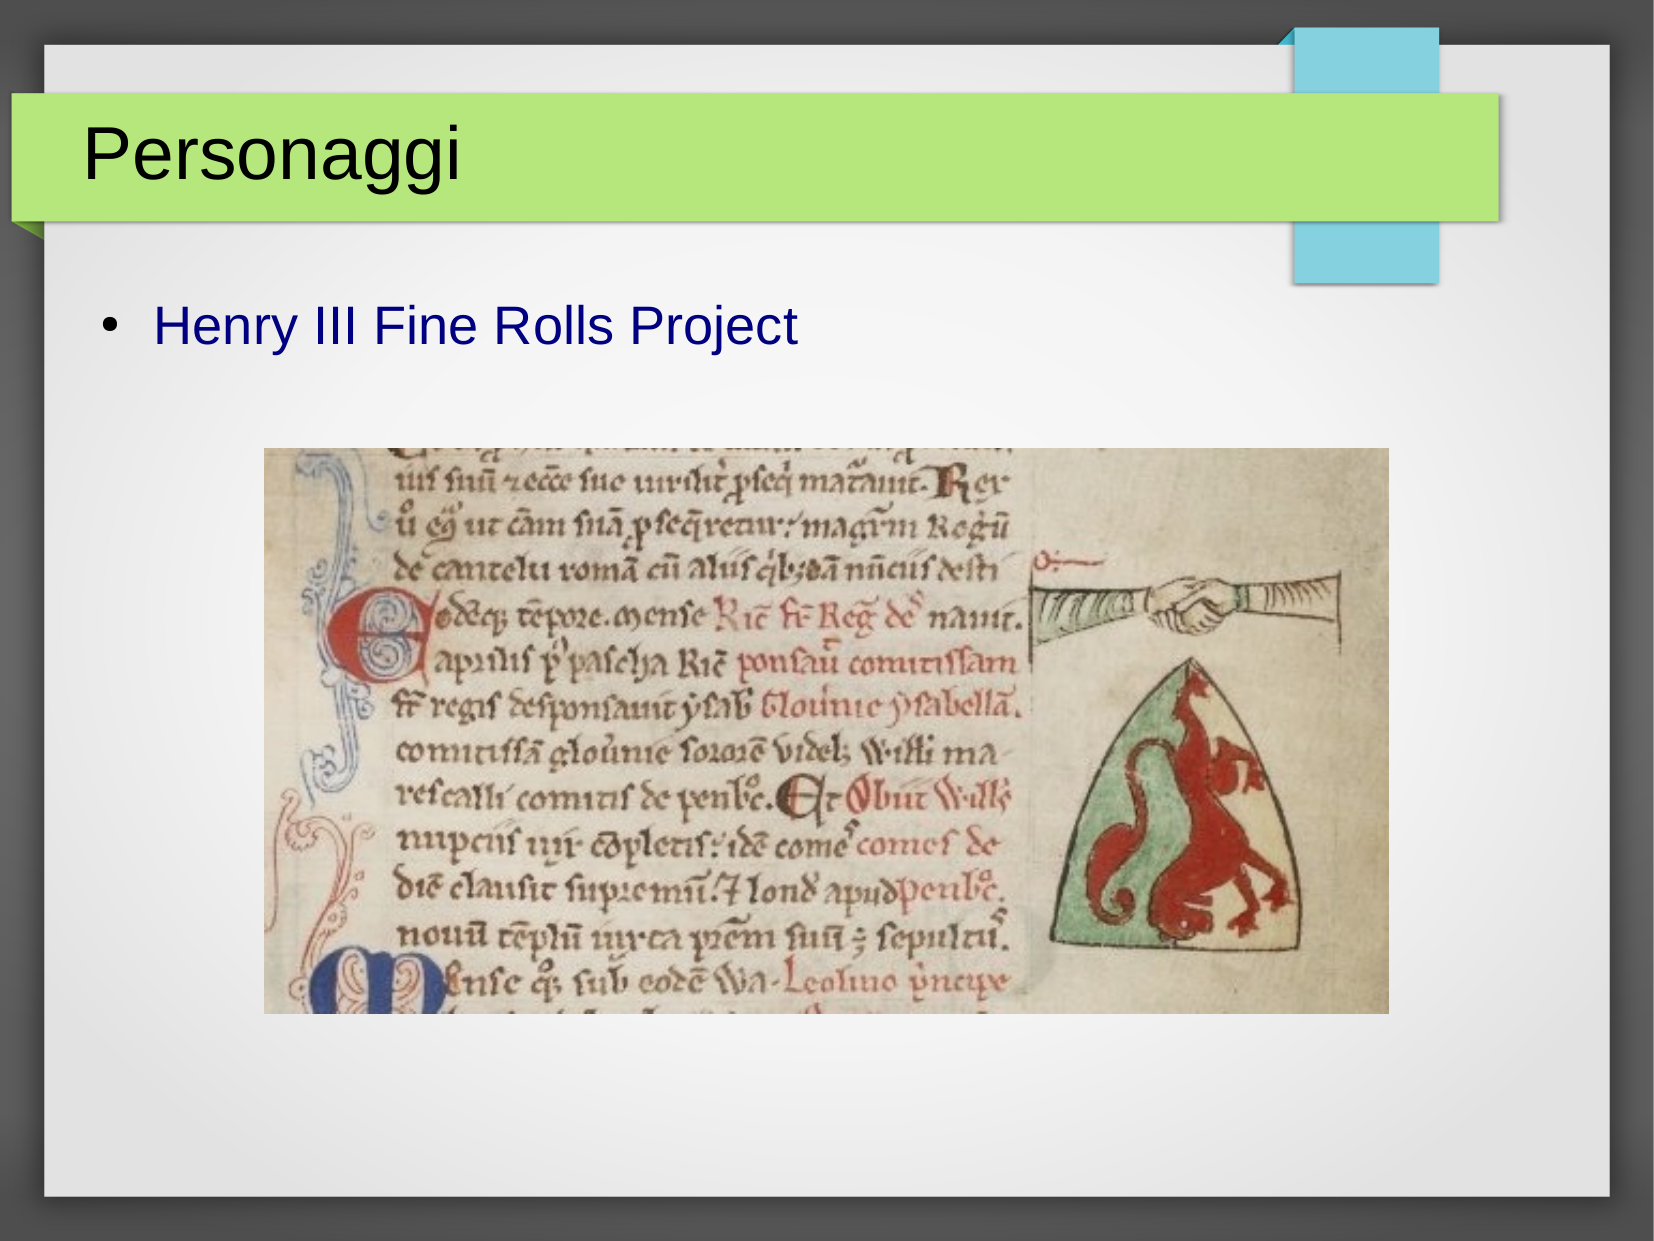

# Personaggi
Henry III Fine Rolls Project